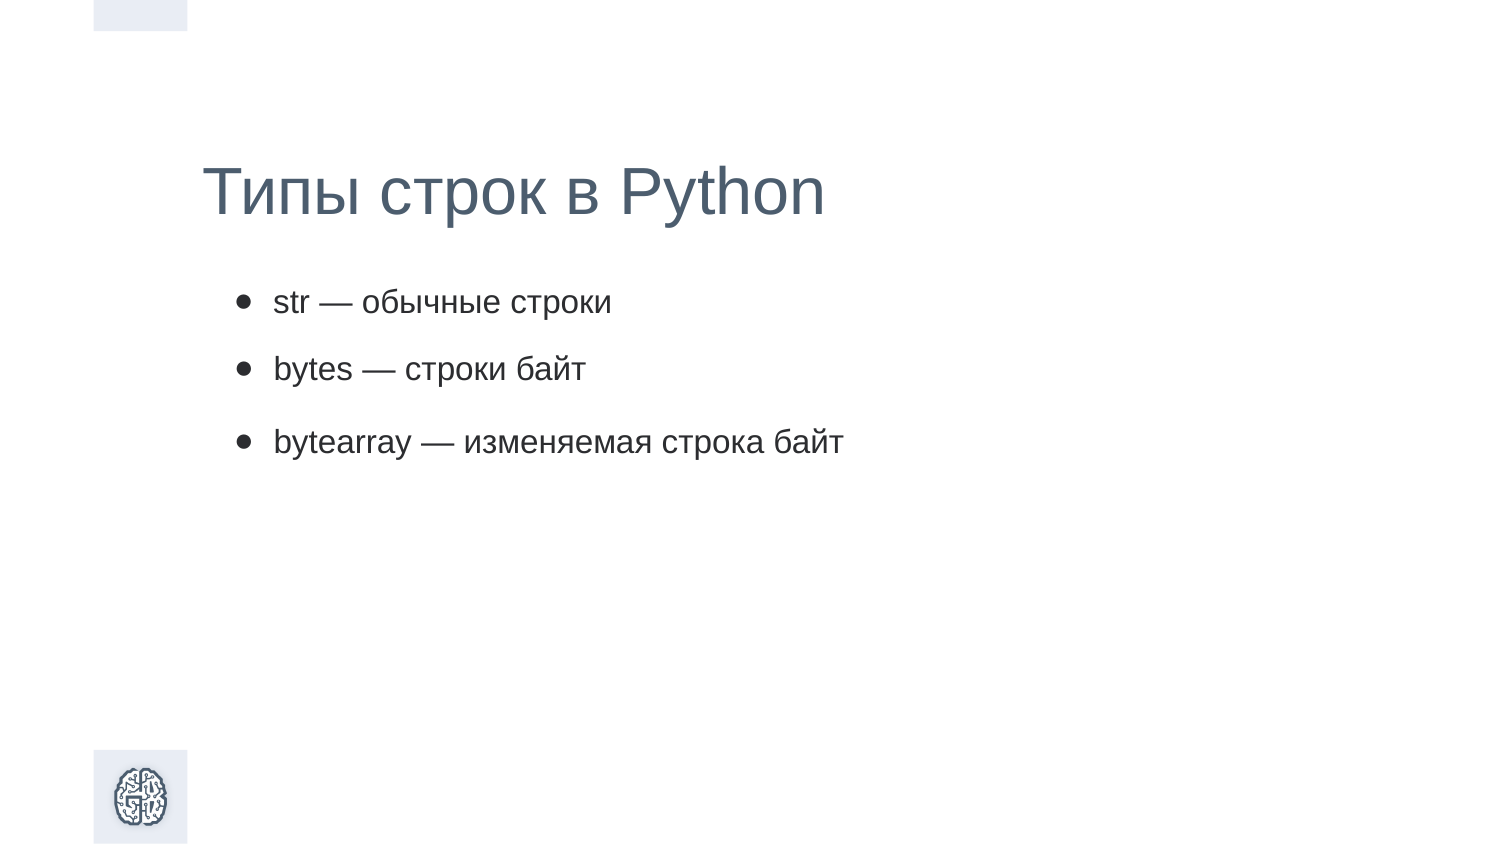

Типы строк в Python
str — обычные строки
bytes — строки байт
bytearray — изменяемая строка байт